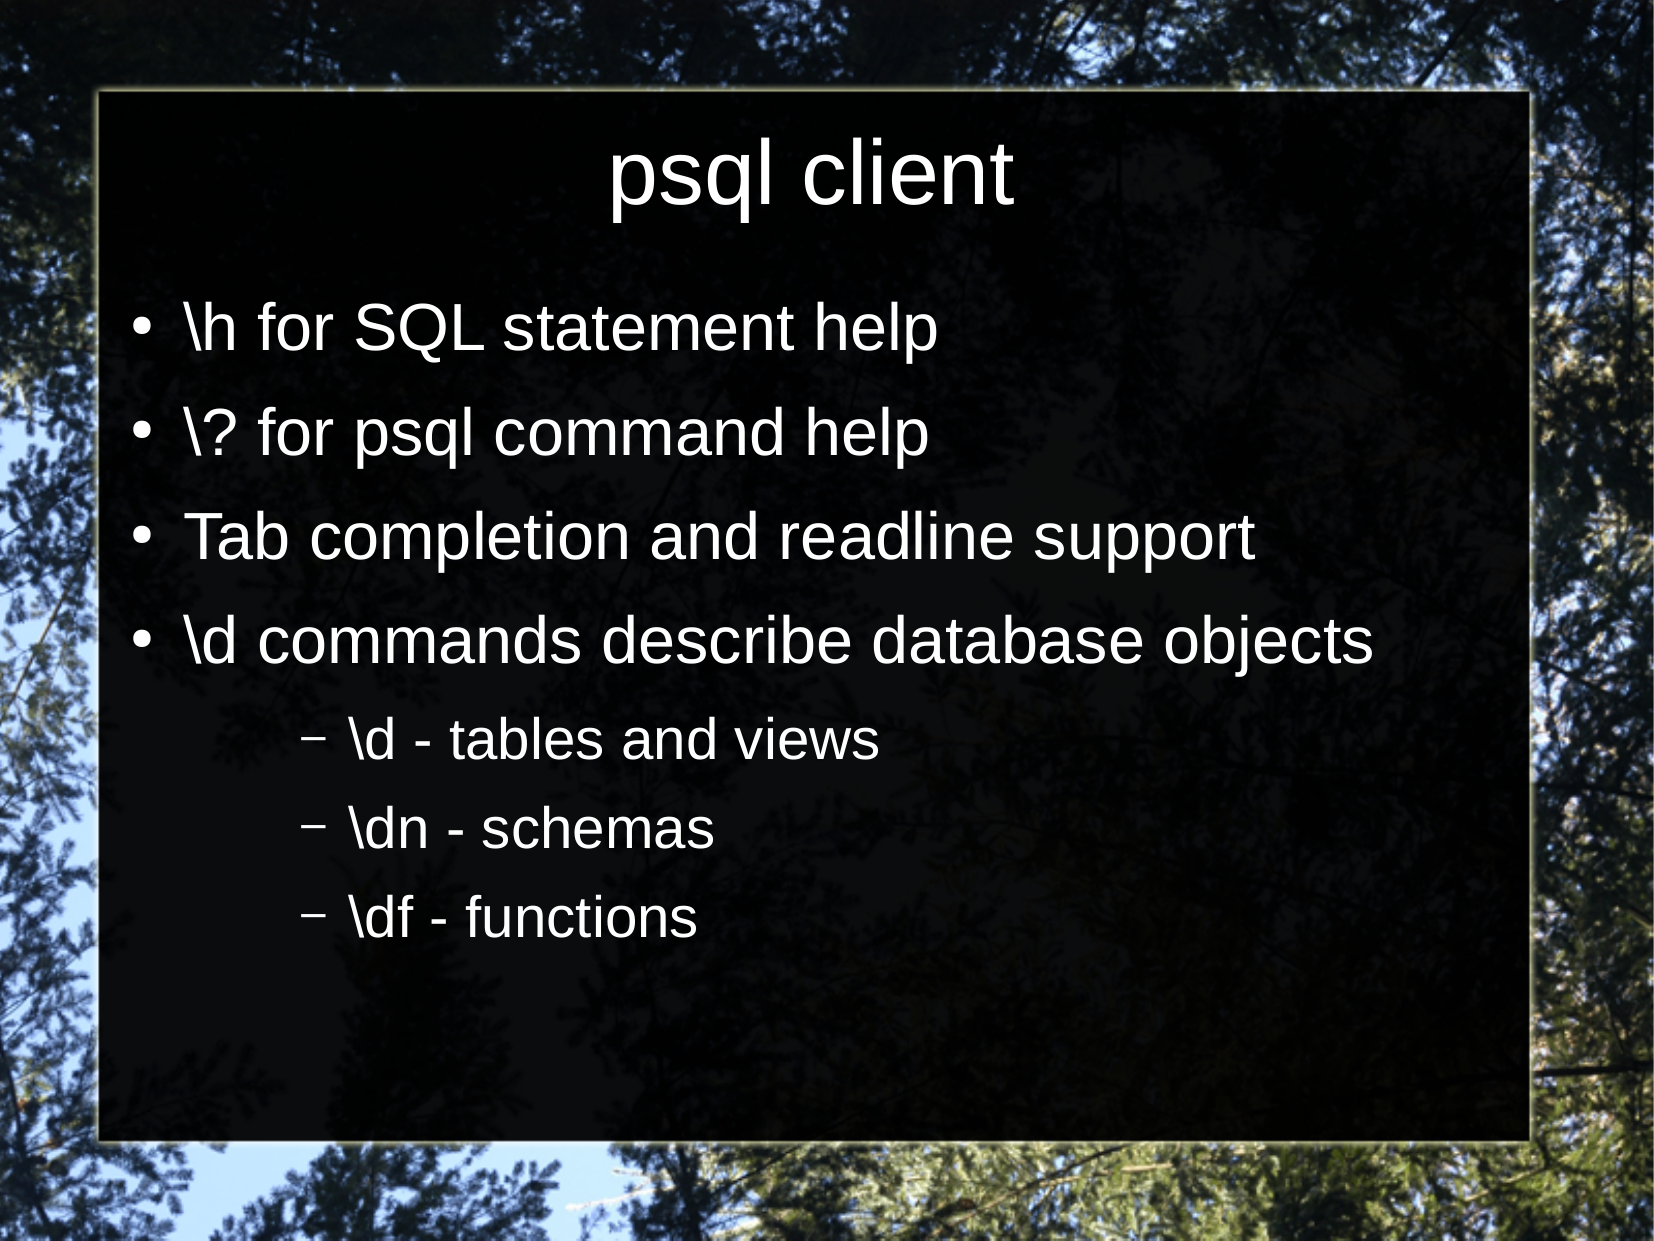

# psql client
\h for SQL statement help
\? for psql command help
Tab completion and readline support
\d commands describe database objects
\d - tables and views
\dn - schemas
\df - functions